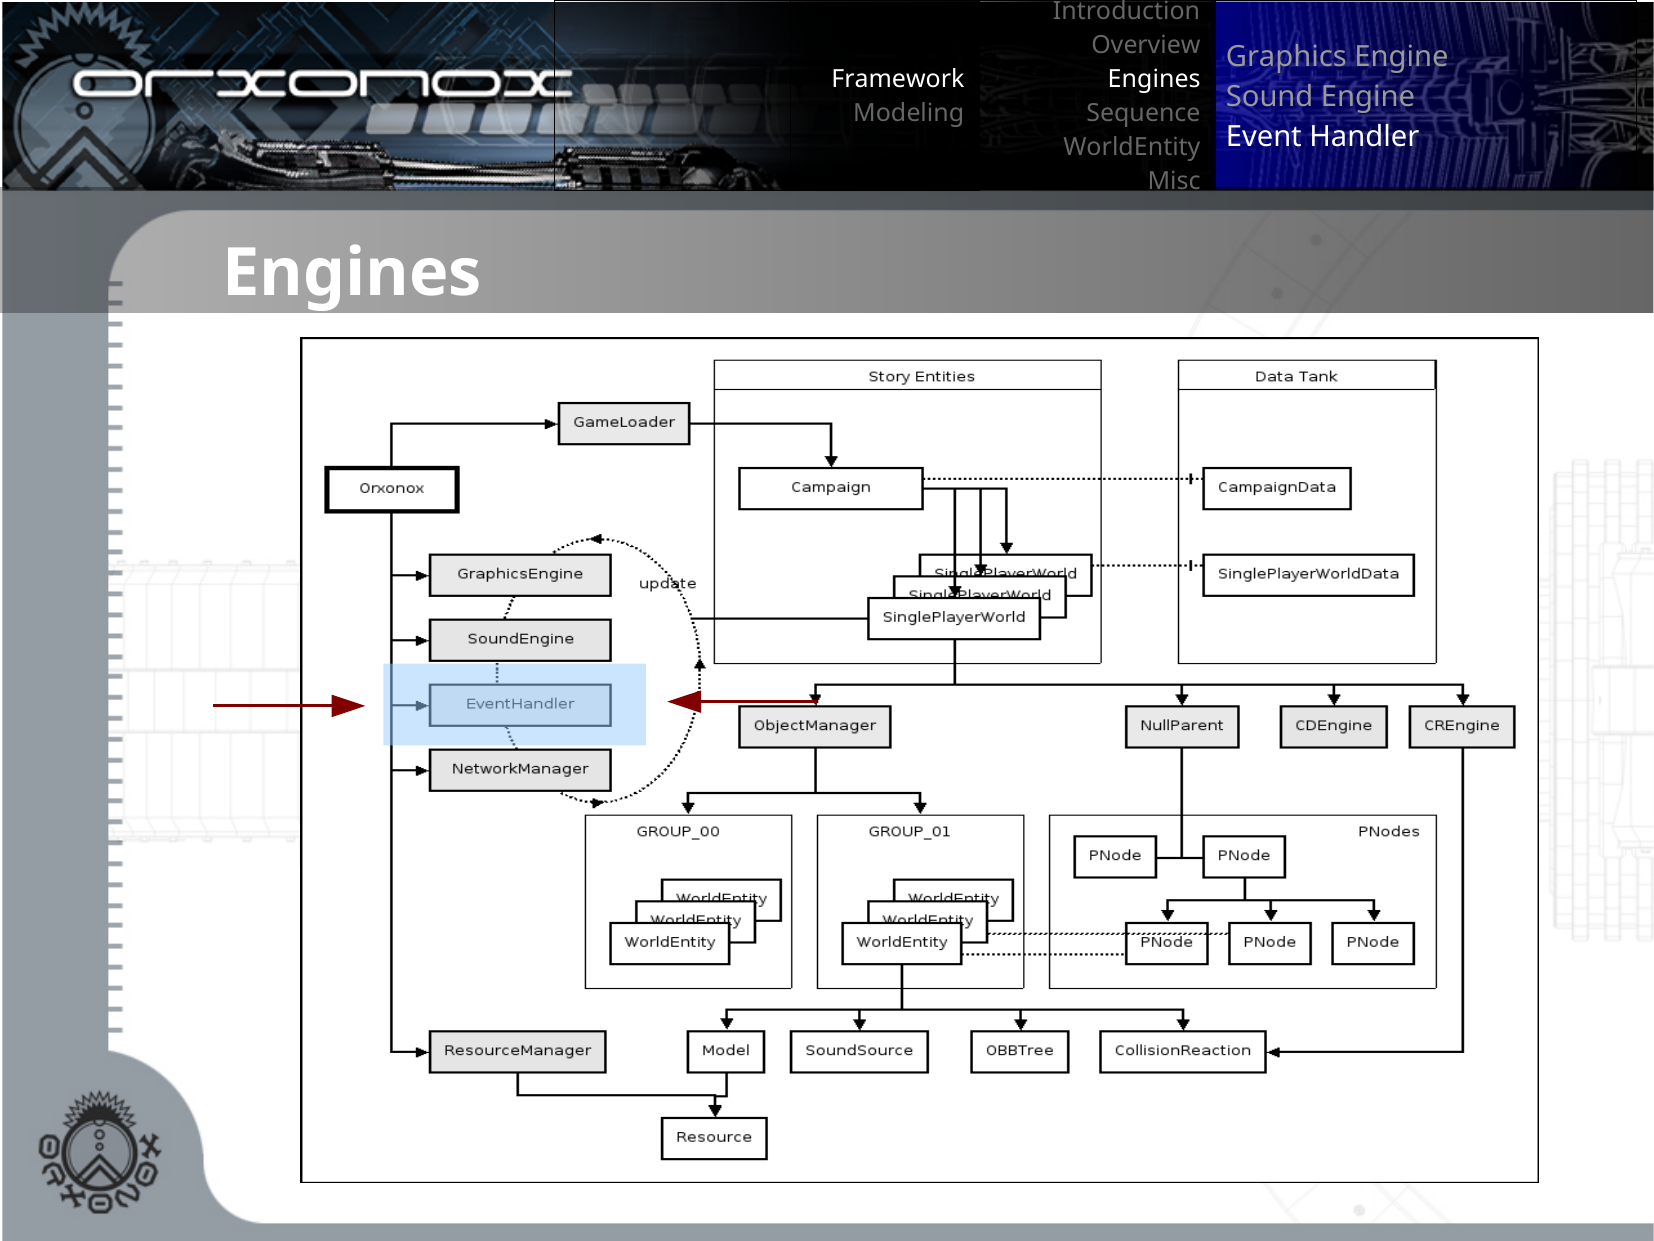

Graphics Engine
Sound Engine
Event Handler
Introduction
Overview
Engines
Sequence
WorldEntity
Misc
Framework
Modeling
Engines